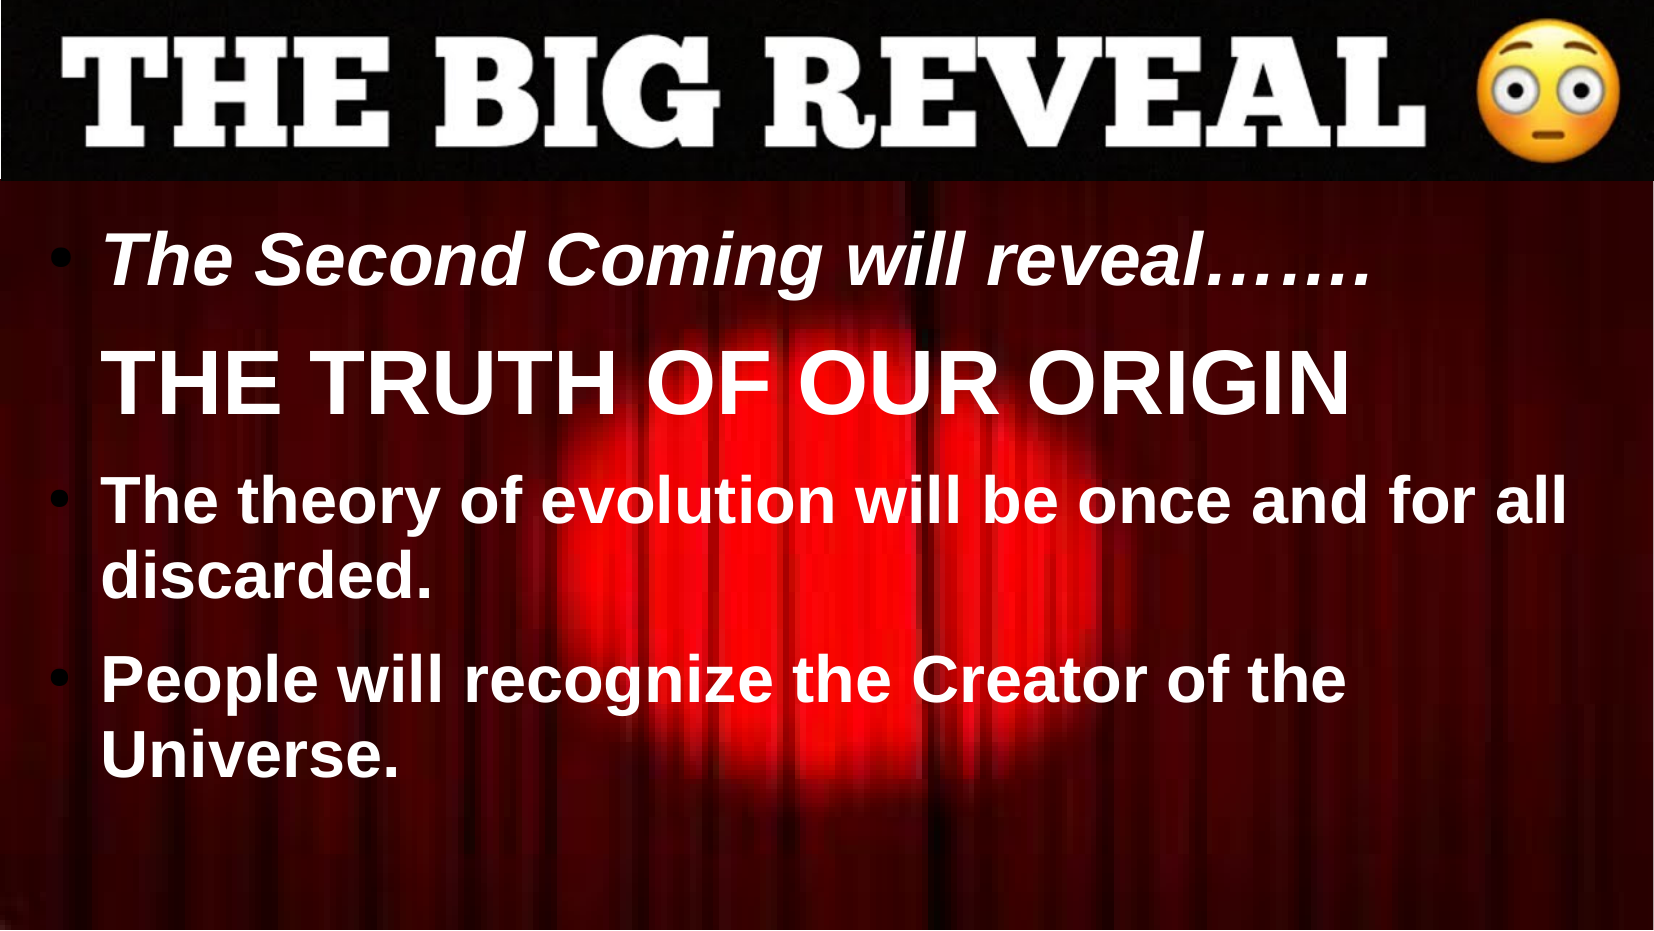

#
The Second Coming will reveal…….
THE TRUTH OF OUR ORIGIN
The theory of evolution will be once and for all discarded.
People will recognize the Creator of the Universe.